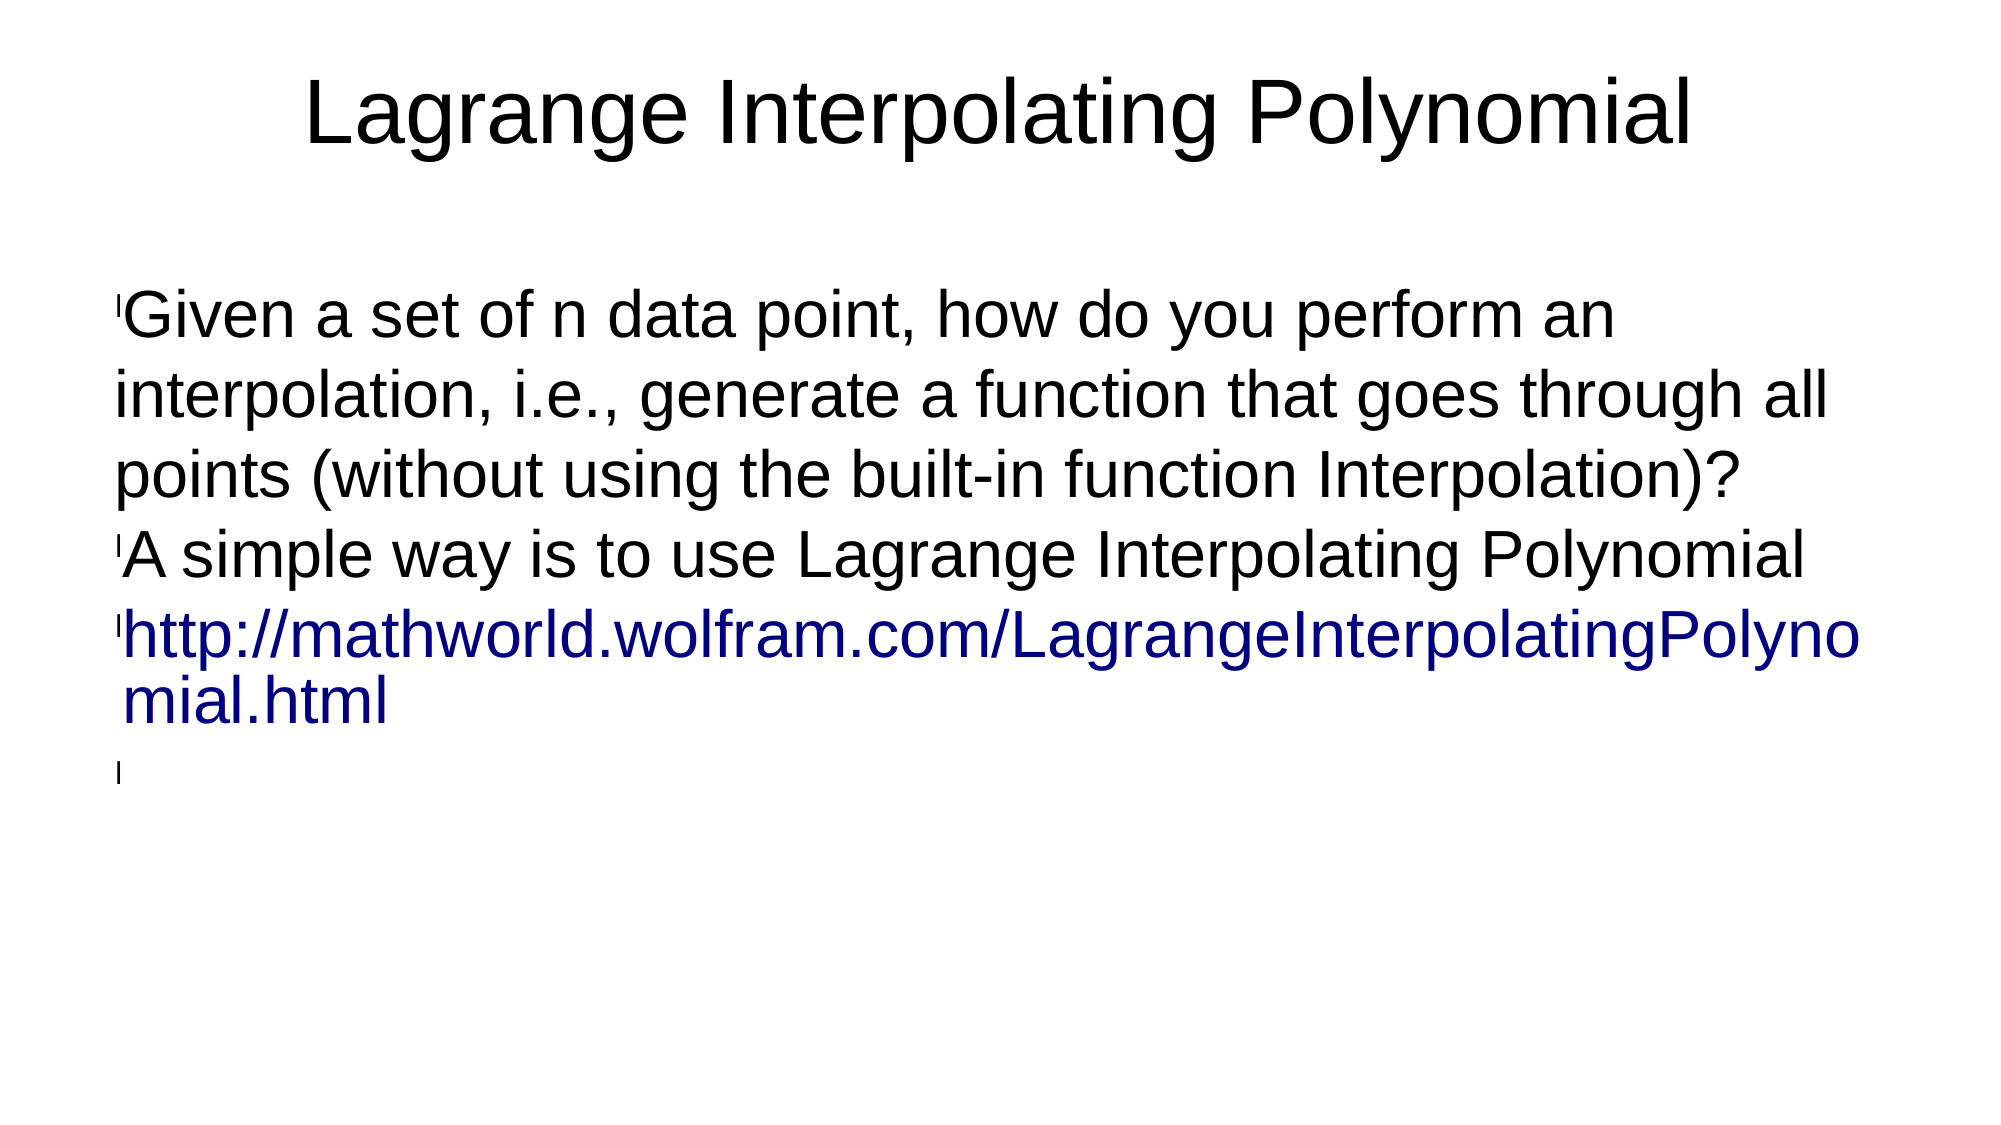

Lagrange Interpolating Polynomial
Given a set of n data point, how do you perform an interpolation, i.e., generate a function that goes through all points (without using the built-in function Interpolation)?
A simple way is to use Lagrange Interpolating Polynomial
http://mathworld.wolfram.com/LagrangeInterpolatingPolynomial.html